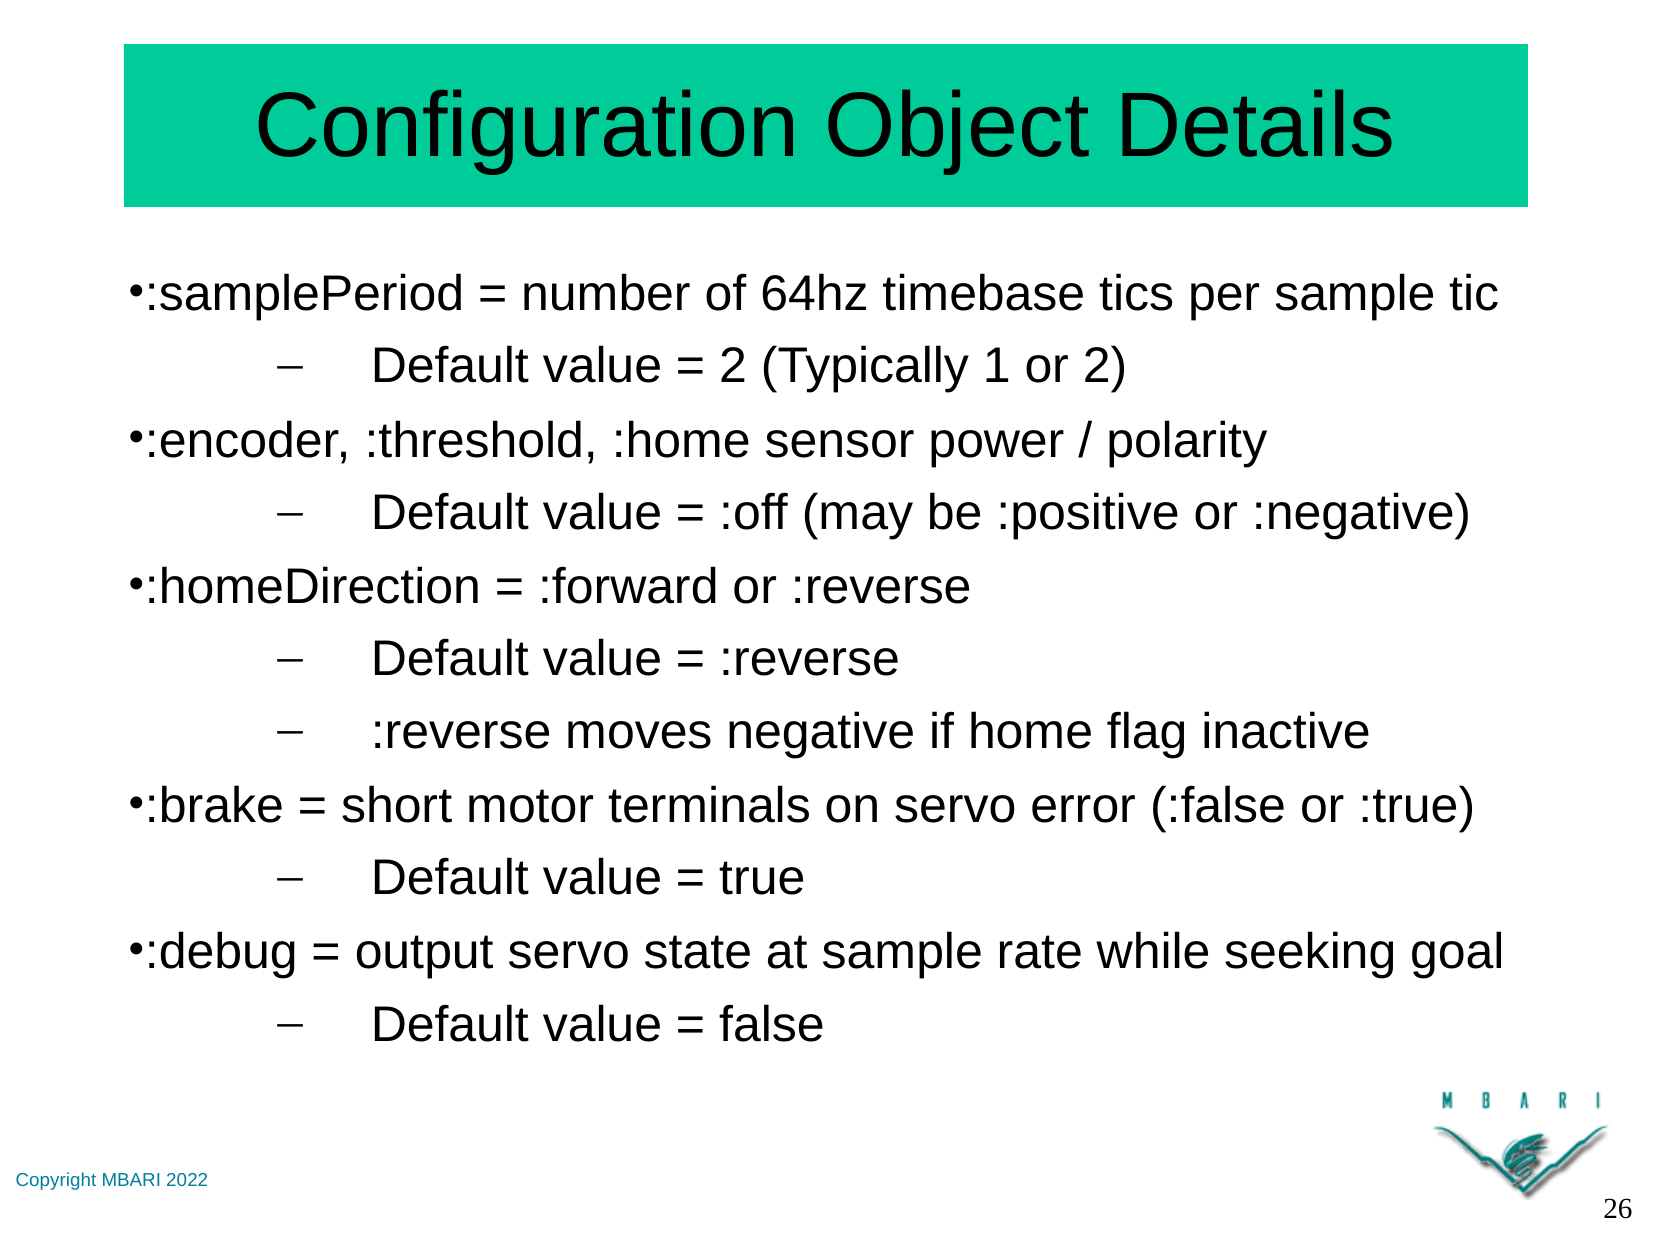

# Configuration Object Details
:samplePeriod = number of 64hz timebase tics per sample tic
Default value = 2 (Typically 1 or 2)
:encoder, :threshold, :home sensor power / polarity
Default value = :off (may be :positive or :negative)
:homeDirection = :forward or :reverse
Default value = :reverse
:reverse moves negative if home flag inactive
:brake = short motor terminals on servo error (:false or :true)
Default value = true
:debug = output servo state at sample rate while seeking goal
Default value = false